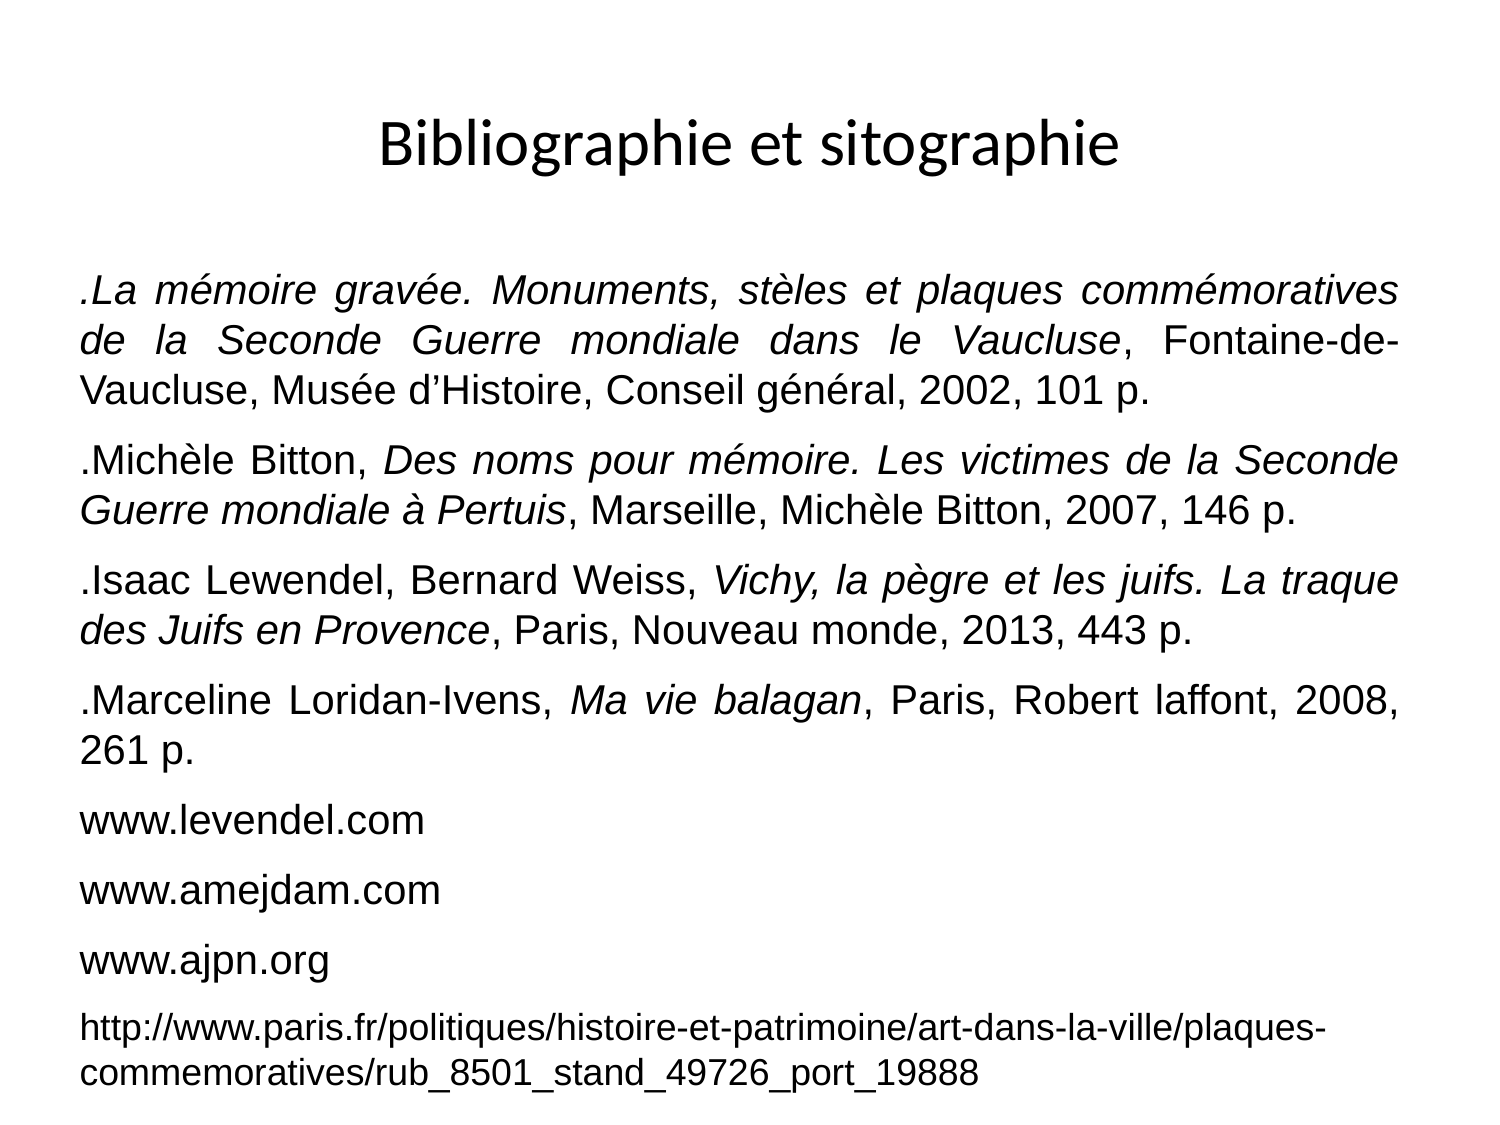

Bibliographie et sitographie
#
.La mémoire gravée. Monuments, stèles et plaques commémoratives de la Seconde Guerre mondiale dans le Vaucluse, Fontaine-de-Vaucluse, Musée d’Histoire, Conseil général, 2002, 101 p.
.Michèle Bitton, Des noms pour mémoire. Les victimes de la Seconde Guerre mondiale à Pertuis, Marseille, Michèle Bitton, 2007, 146 p.
.Isaac Lewendel, Bernard Weiss, Vichy, la pègre et les juifs. La traque des Juifs en Provence, Paris, Nouveau monde, 2013, 443 p.
.Marceline Loridan-Ivens, Ma vie balagan, Paris, Robert laffont, 2008, 261 p.
www.levendel.com
www.amejdam.com
www.ajpn.org
http://www.paris.fr/politiques/histoire-et-patrimoine/art-dans-la-ville/plaques-commemoratives/rub_8501_stand_49726_port_19888